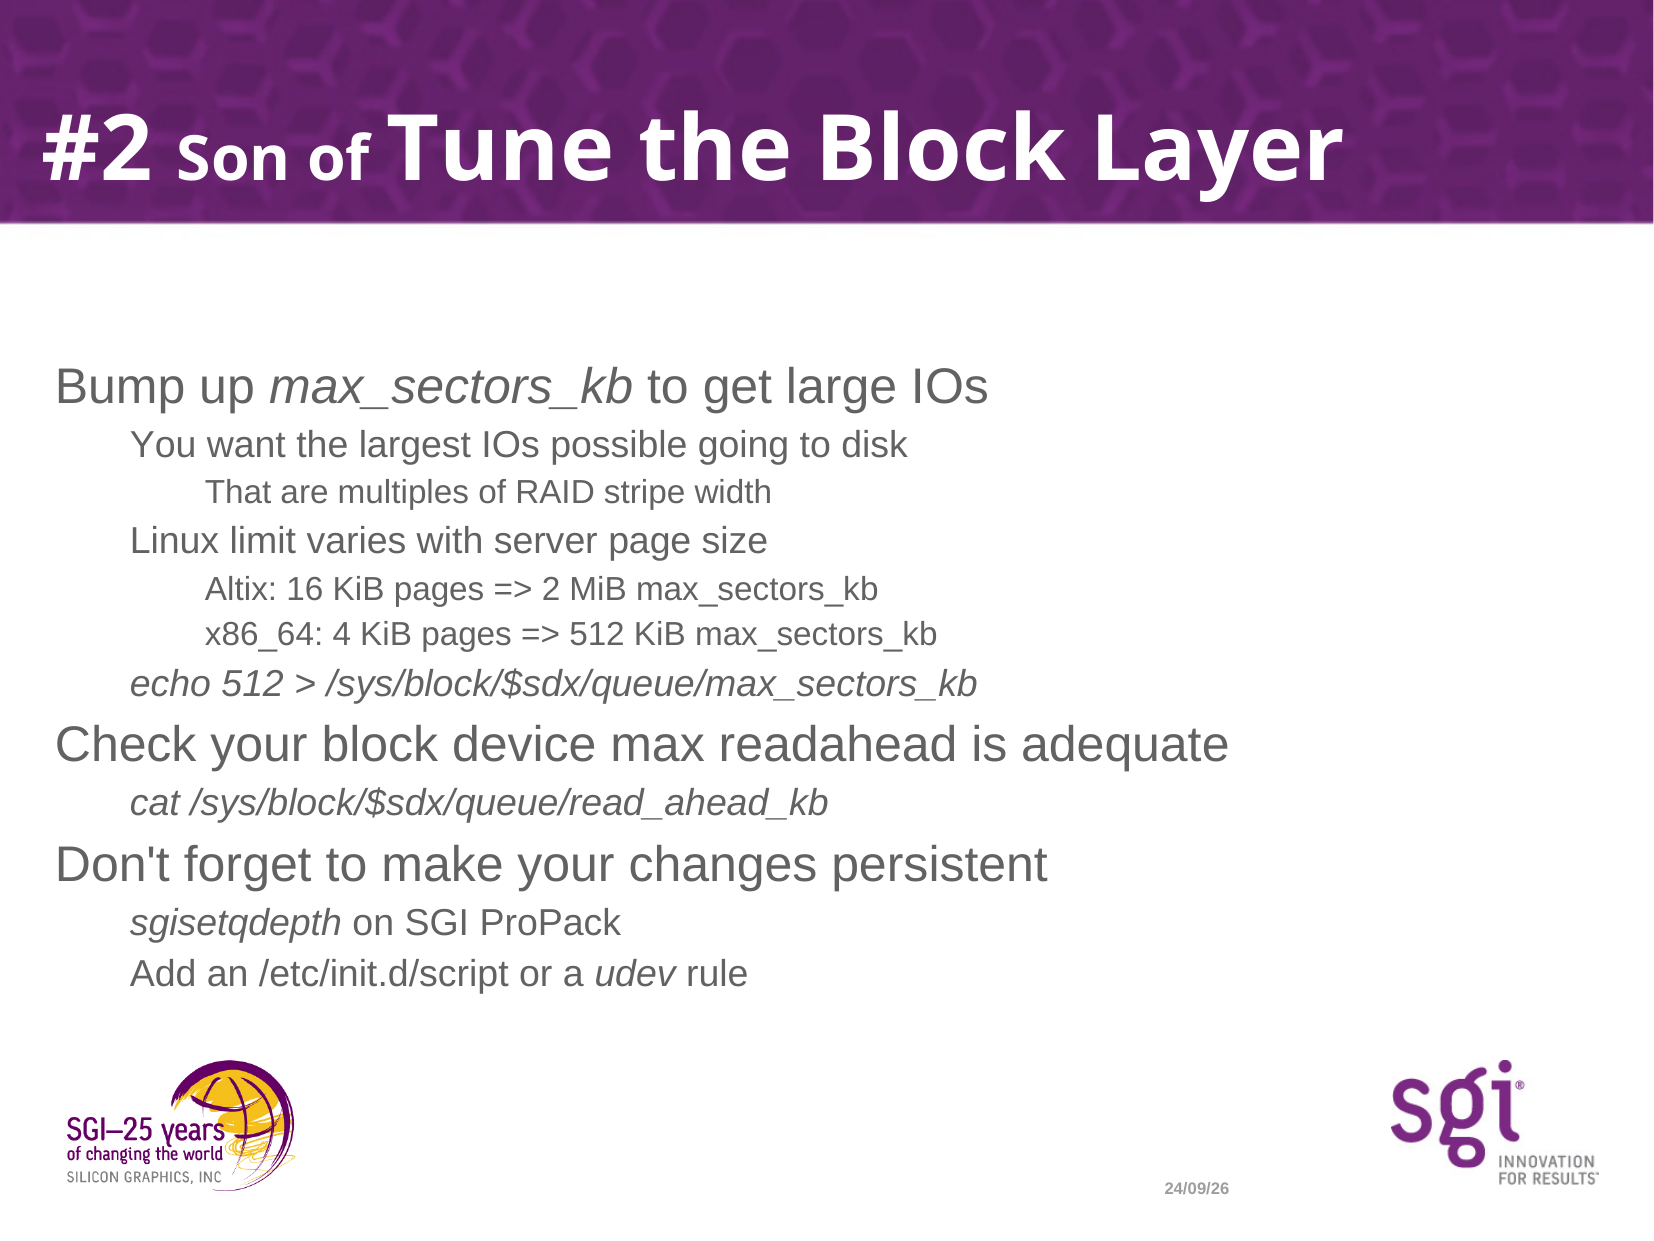

# #2 Son of Tune the Block Layer
Bump up max_sectors_kb to get large IOs
You want the largest IOs possible going to disk
That are multiples of RAID stripe width
Linux limit varies with server page size
Altix: 16 KiB pages => 2 MiB max_sectors_kb
x86_64: 4 KiB pages => 512 KiB max_sectors_kb
echo 512 > /sys/block/$sdx/queue/max_sectors_kb
Check your block device max readahead is adequate
cat /sys/block/$sdx/queue/read_ahead_kb
Don't forget to make your changes persistent
sgisetqdepth on SGI ProPack
Add an /etc/init.d/script or a udev rule